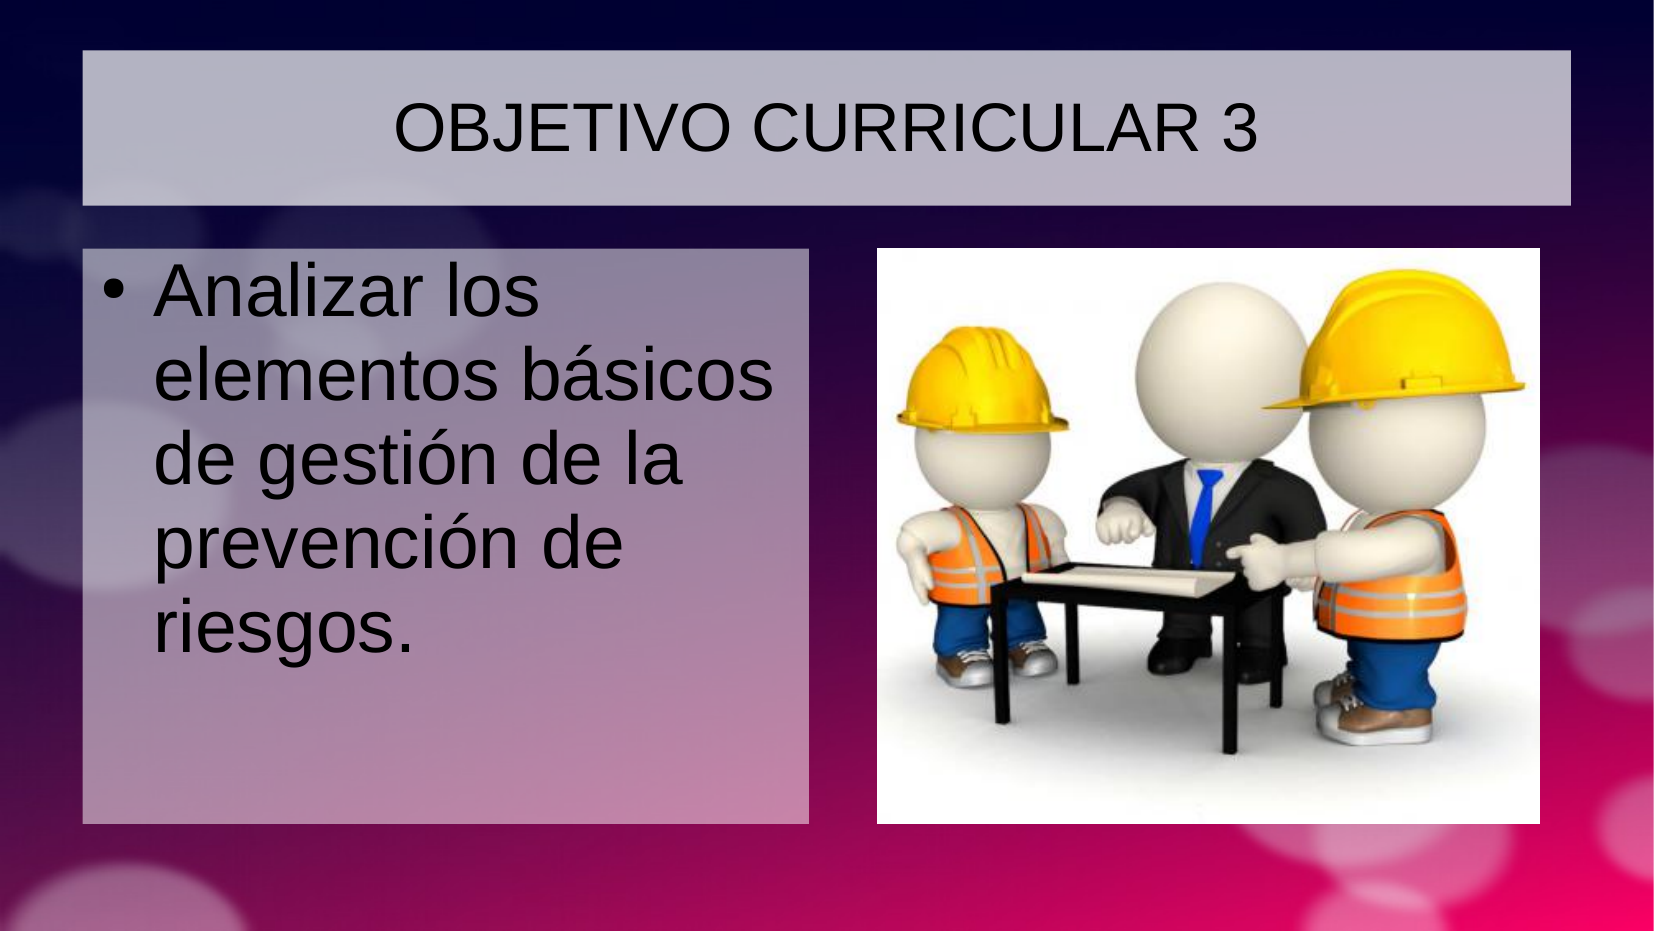

# OBJETIVO CURRICULAR 3
Analizar los elementos básicos de gestión de la prevención de riesgos.